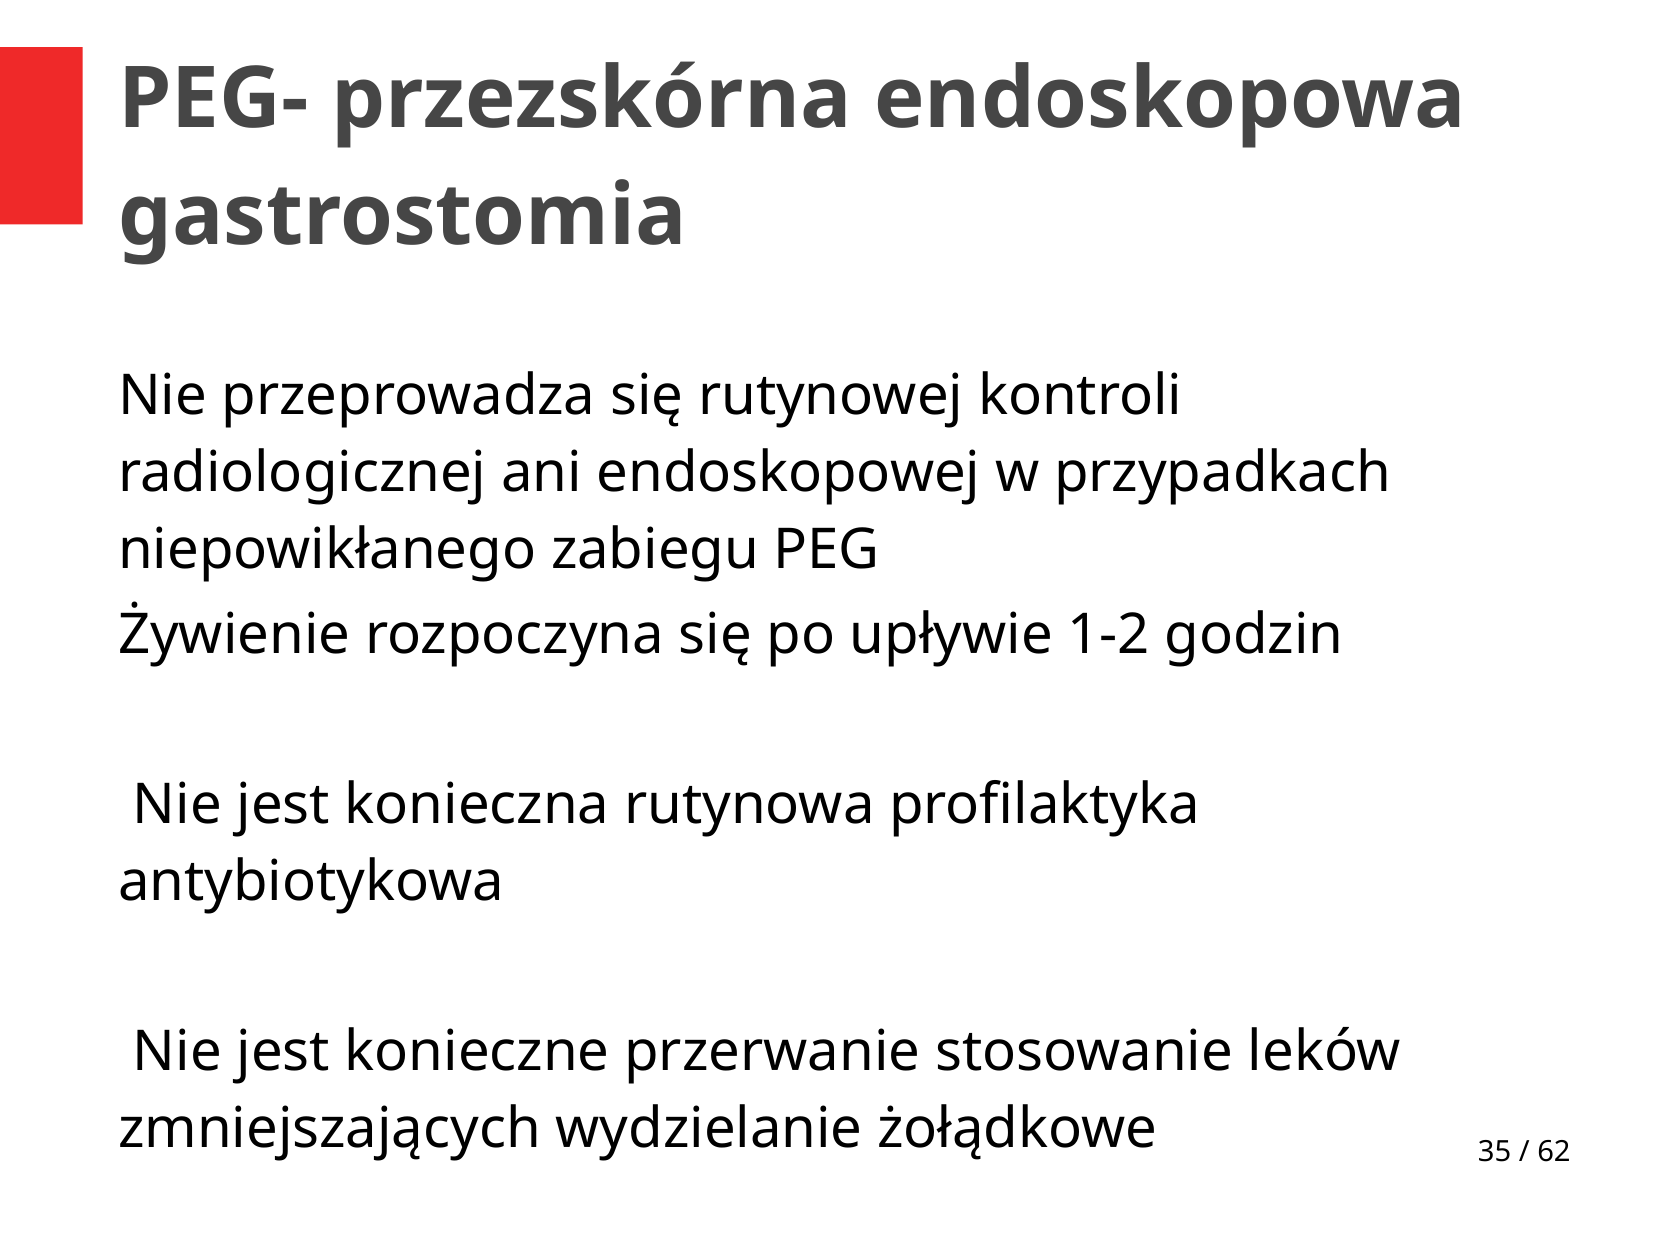

# PEG- przezskórna endoskopowa gastrostomia
Nie przeprowadza się rutynowej kontroli radiologicznej ani endoskopowej w przypadkach niepowikłanego zabiegu PEG
Żywienie rozpoczyna się po upływie 1-2 godzin
 Nie jest konieczna rutynowa profilaktyka antybiotykowa
 Nie jest konieczne przerwanie stosowanie leków zmniejszających wydzielanie żołądkowe
35